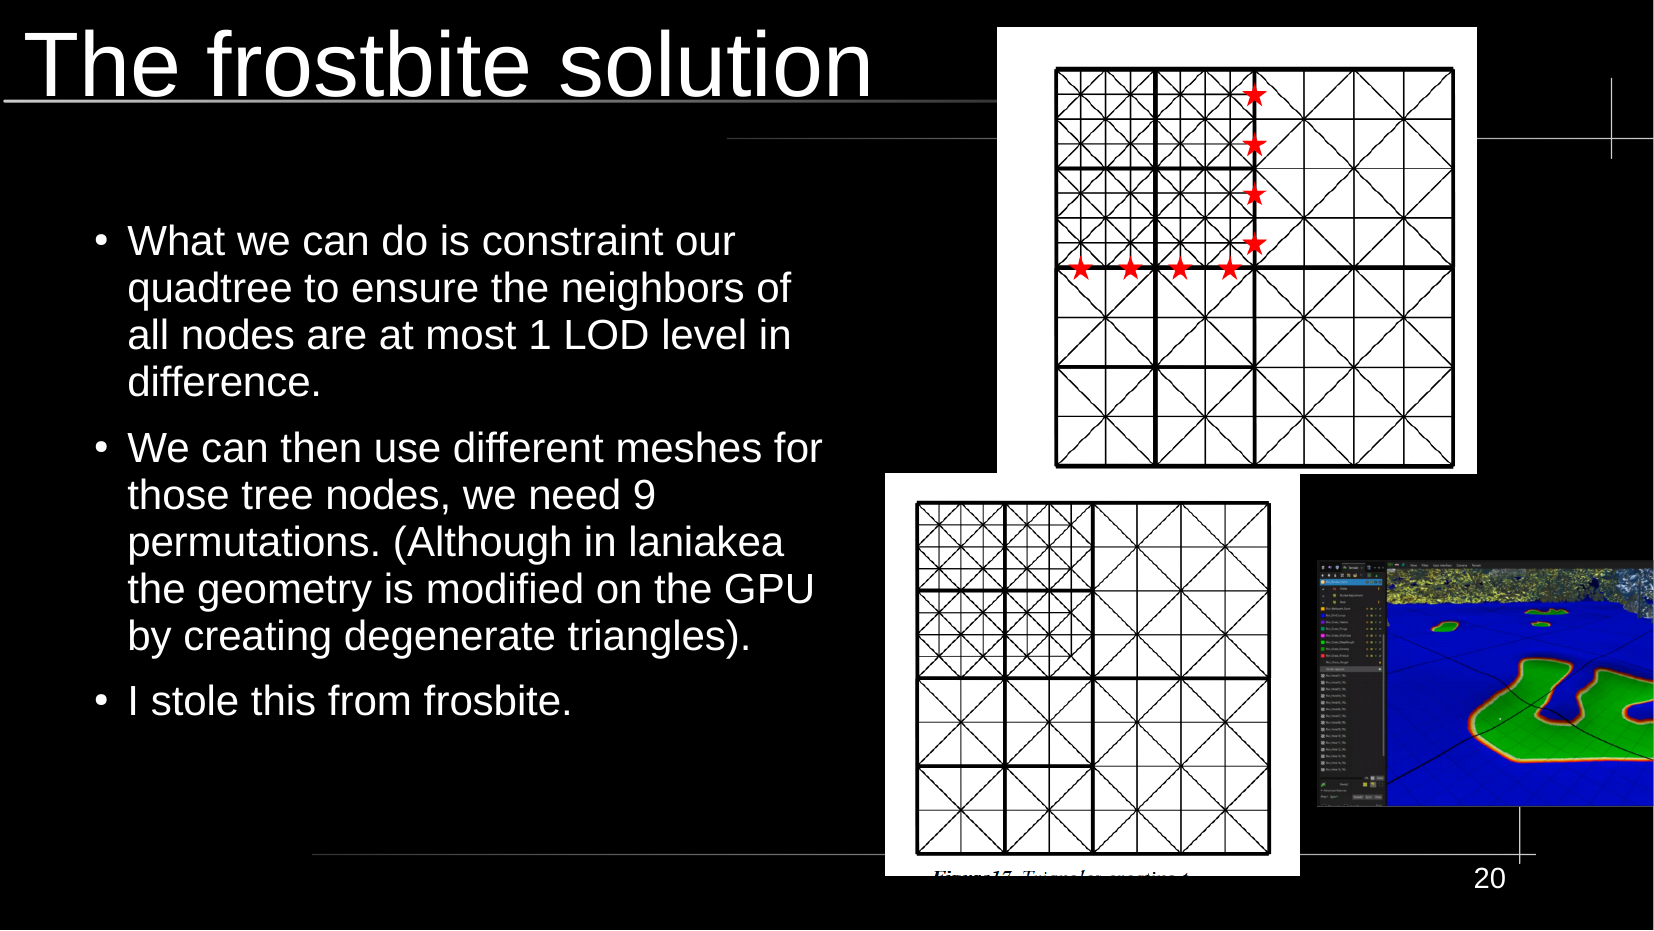

# The frostbite solution
What we can do is constraint our quadtree to ensure the neighbors of all nodes are at most 1 LOD level in difference.
We can then use different meshes for those tree nodes, we need 9 permutations. (Although in laniakea the geometry is modified on the GPU by creating degenerate triangles).
I stole this from frosbite.
20